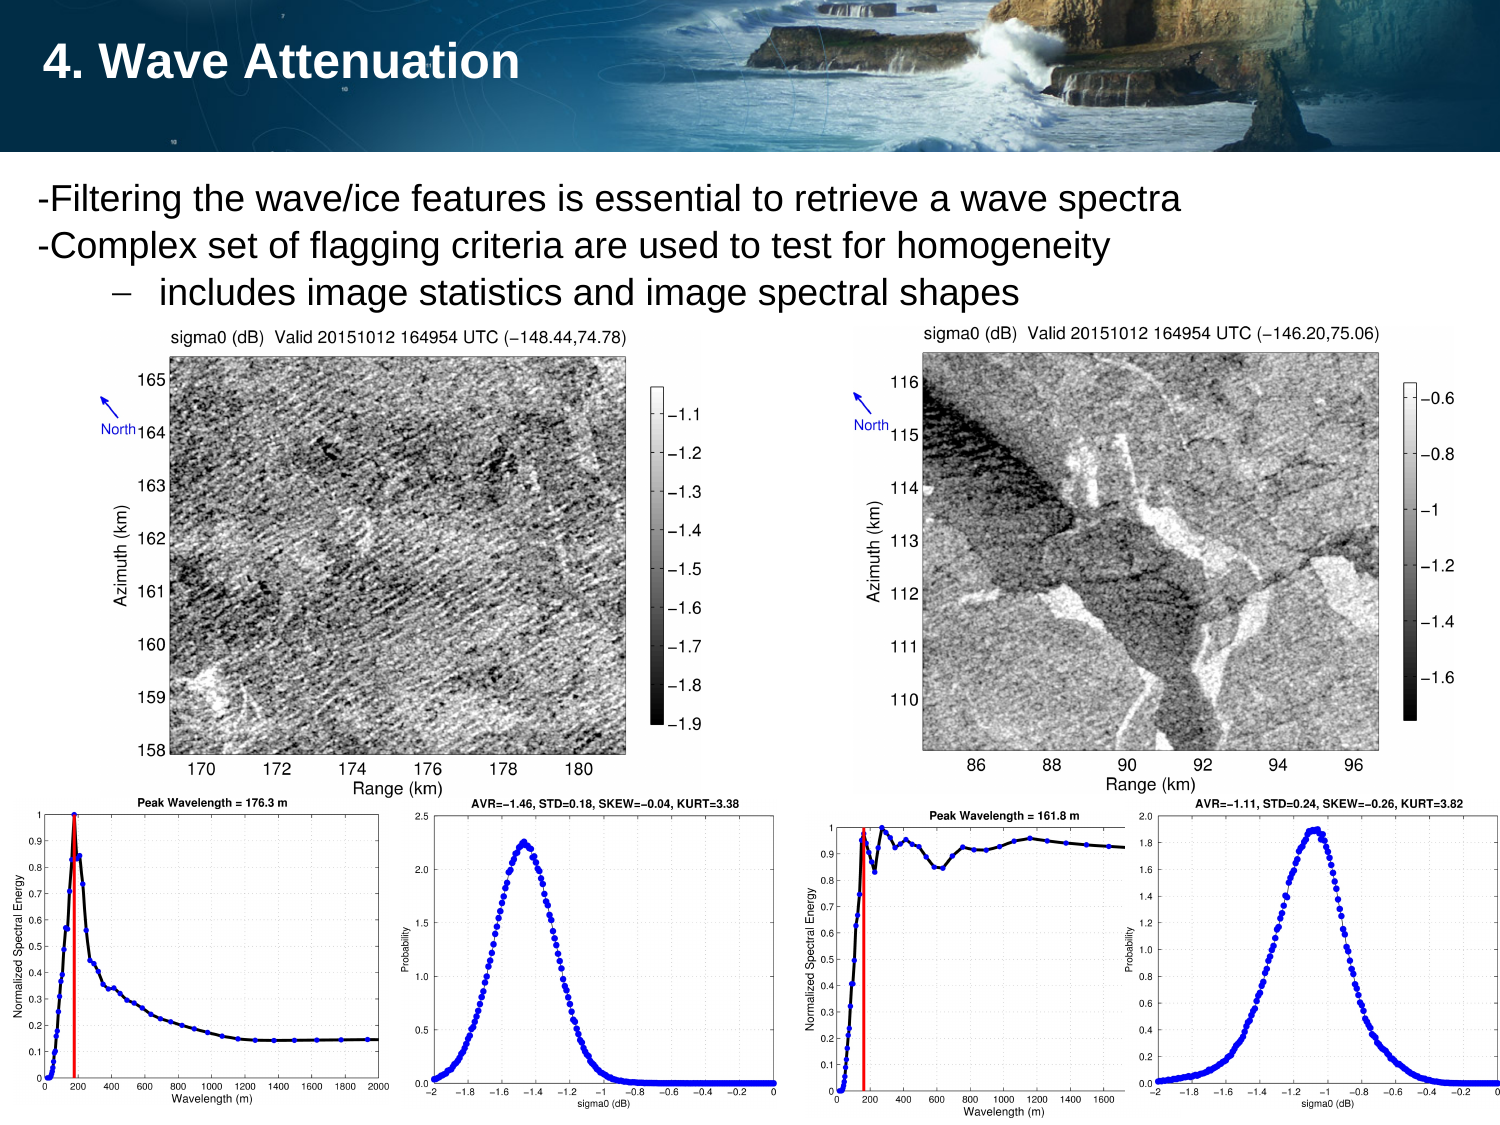

4. Wave Attenuation
-Filtering the wave/ice features is essential to retrieve a wave spectra
-Complex set of flagging criteria are used to test for homogeneity
includes image statistics and image spectral shapes